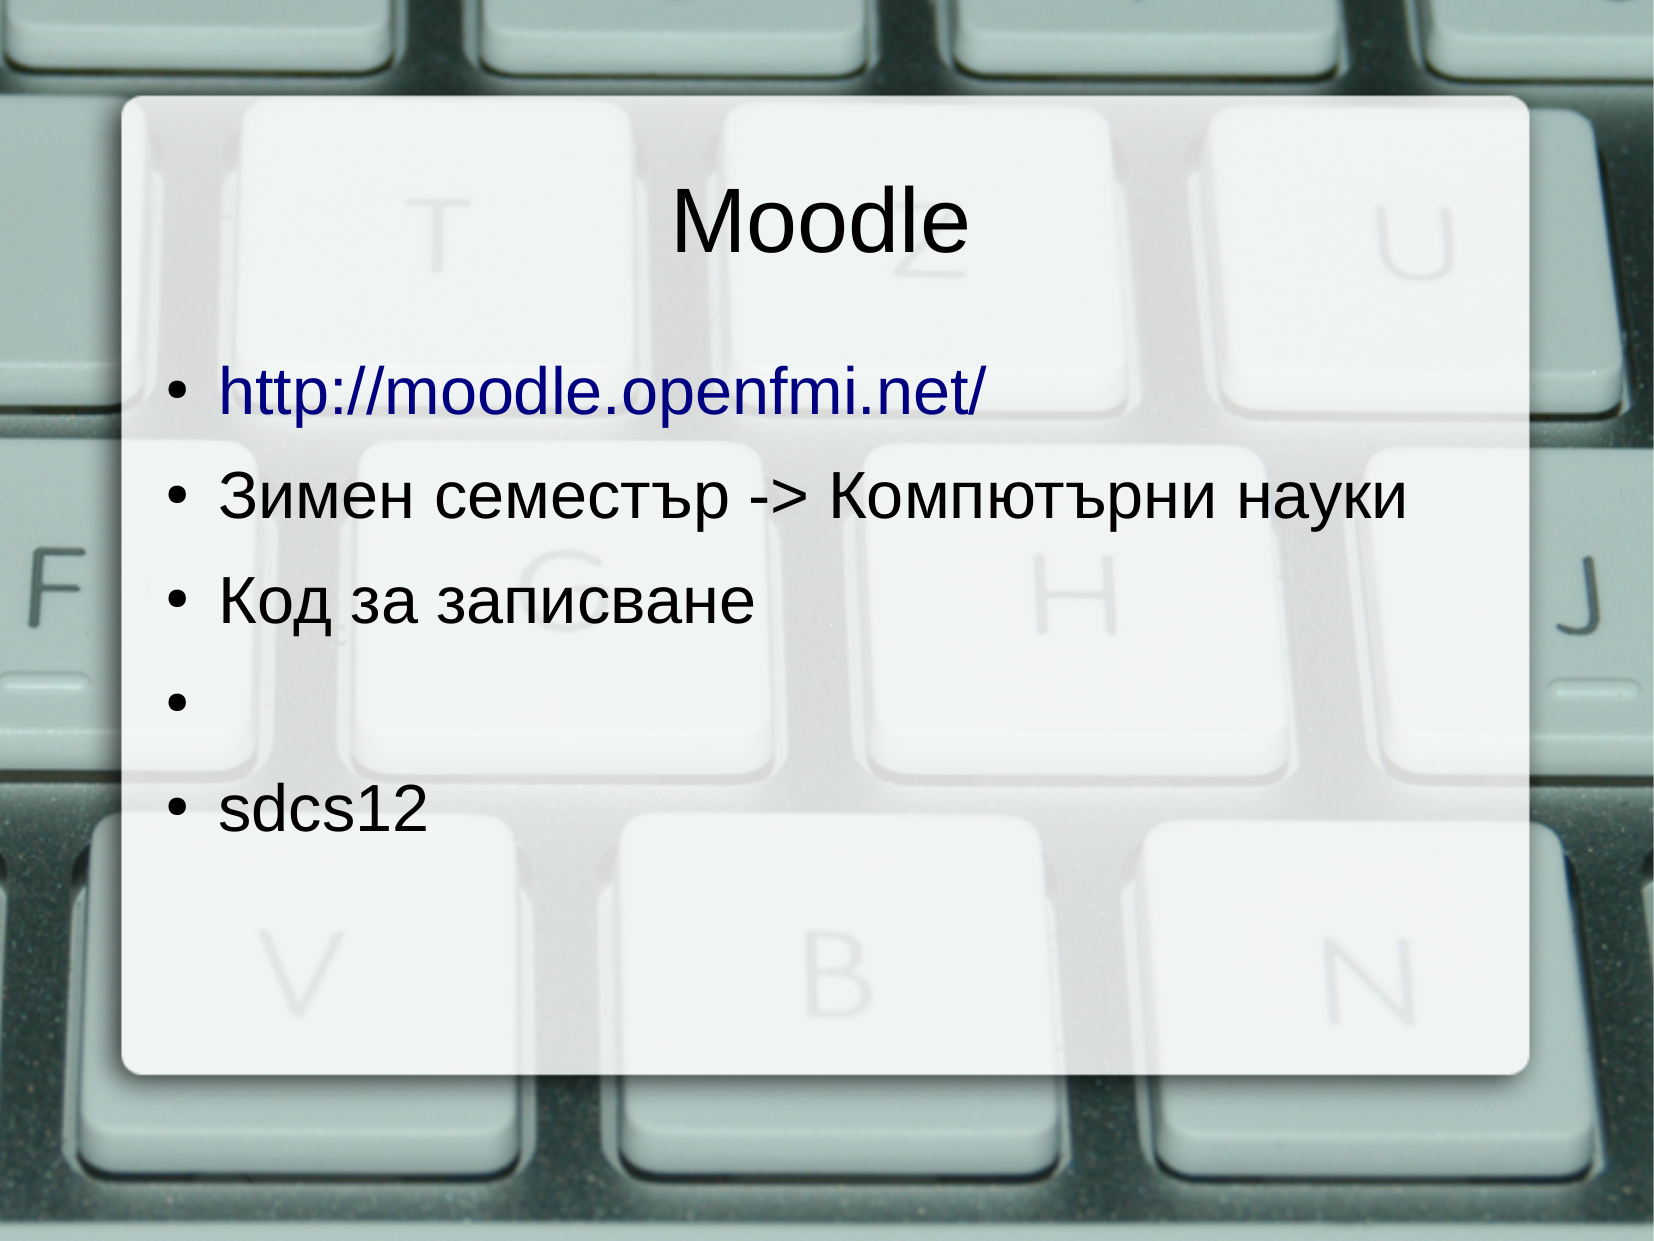

# Moodle
http://moodle.openfmi.net/
Зимен семестър -> Компютърни науки
Код за записване
sdcs12